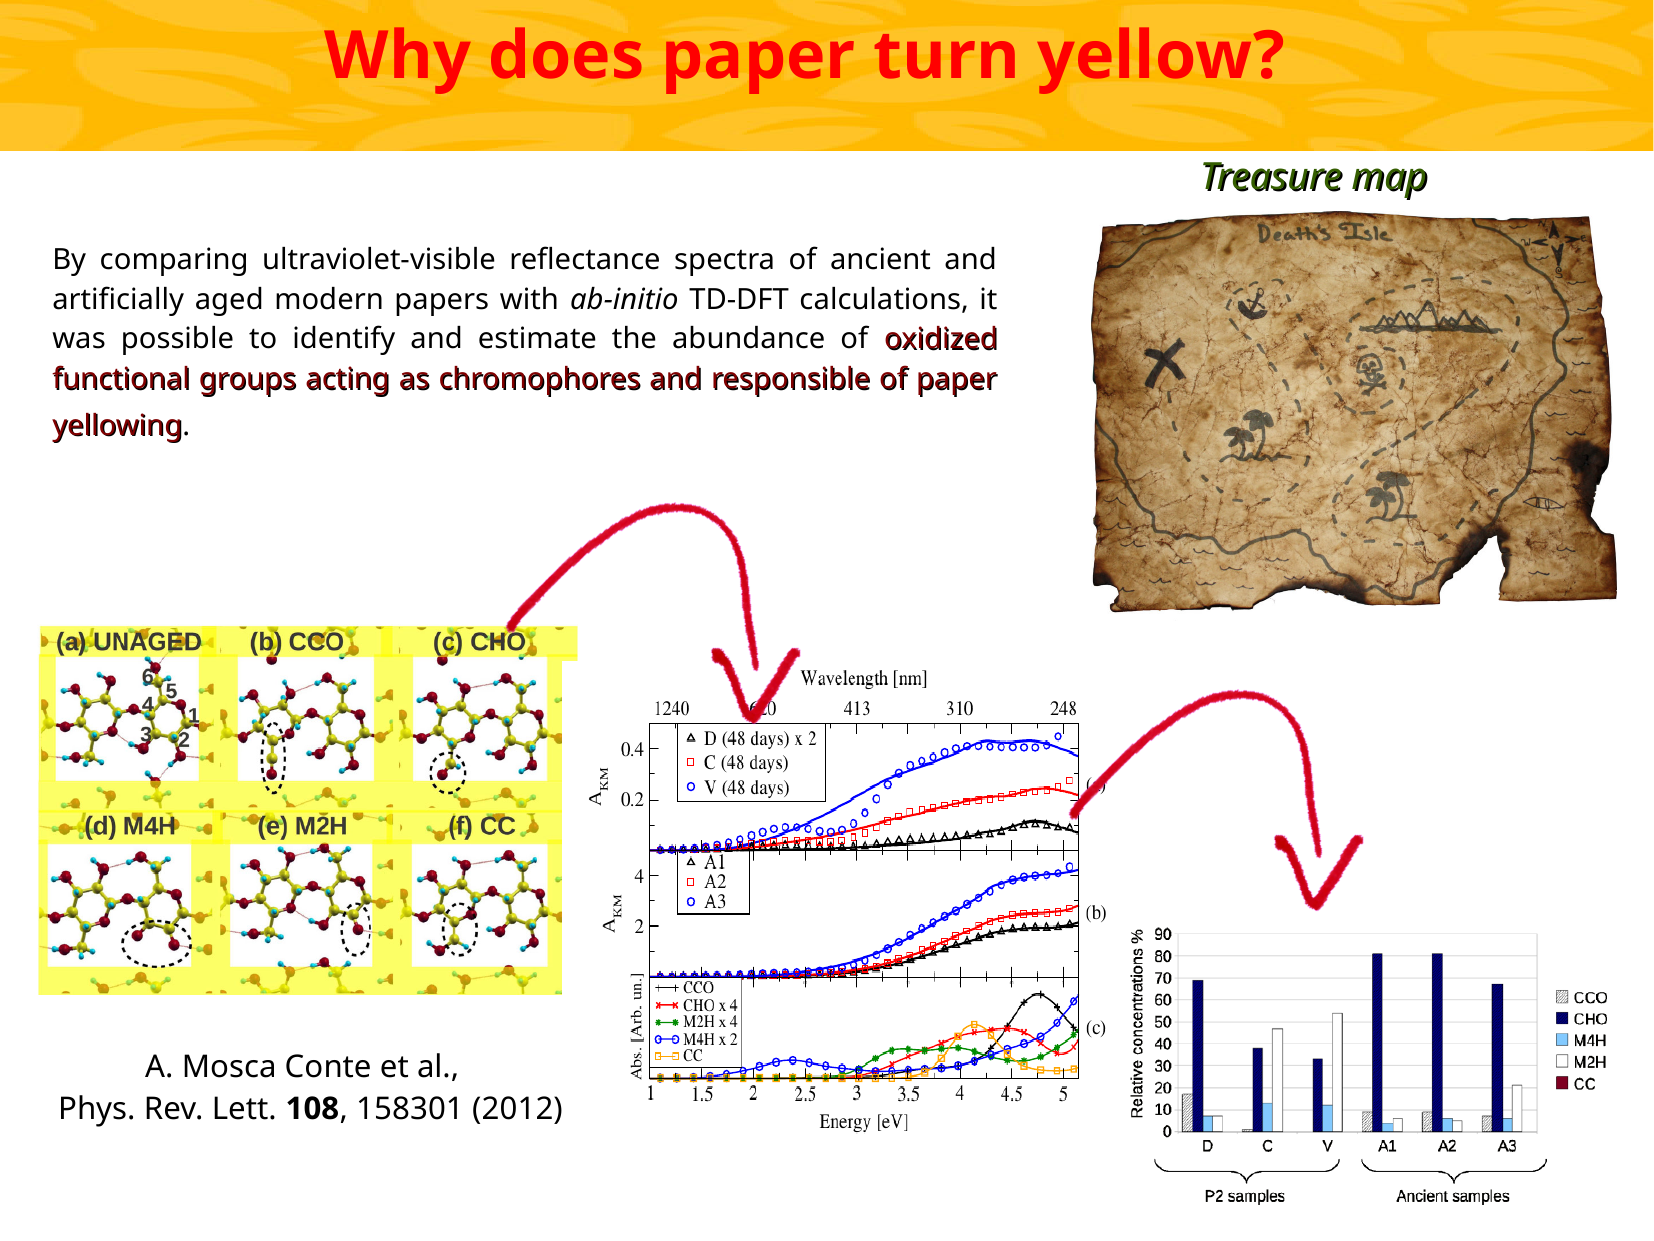

Why does paper turn yellow?
Treasure map
By comparing ultraviolet-visible reflectance spectra of ancient and artificially aged modern papers with ab-initio TD-DFT calculations, it was possible to identify and estimate the abundance of oxidized functional groups acting as chromophores and responsible of paper yellowing.
A. Mosca Conte et al.,
Phys. Rev. Lett. 108, 158301 (2012)